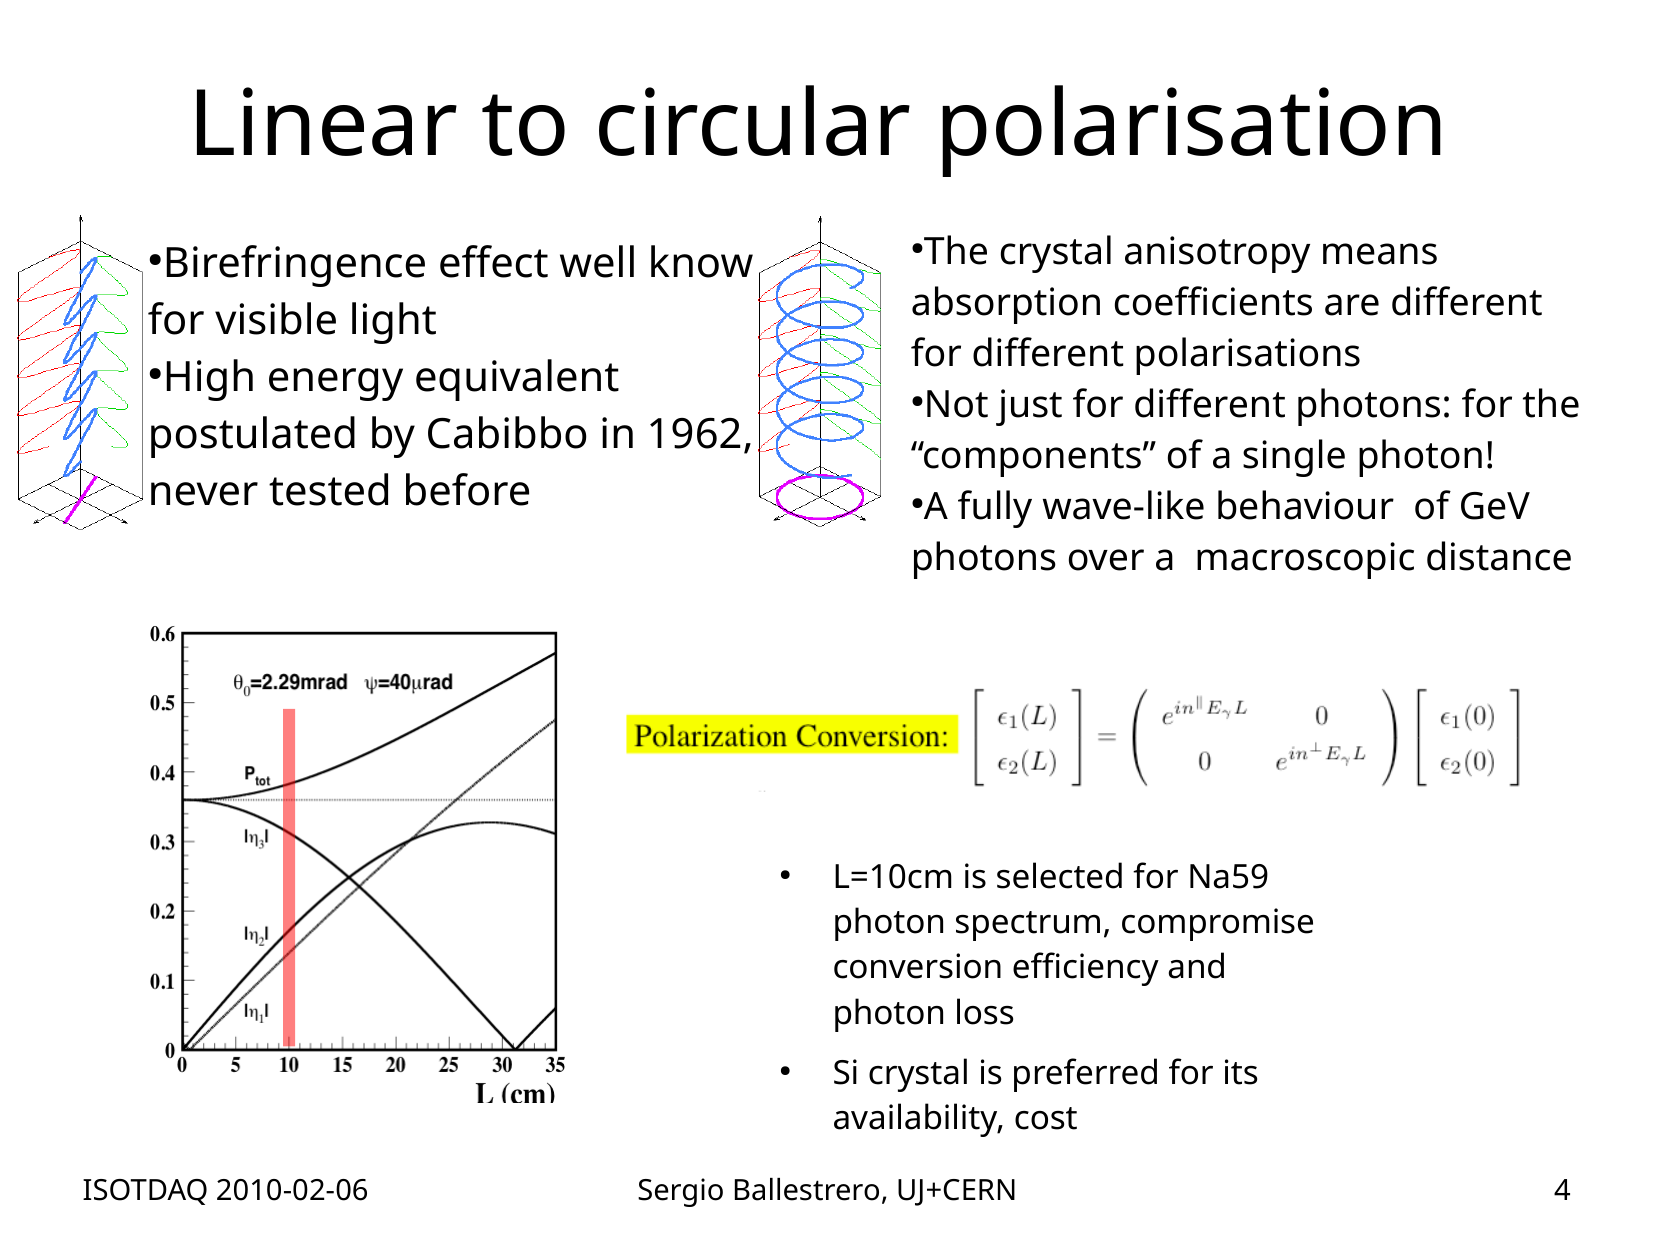

# Linear to circular polarisation
The crystal anisotropy means absorption coefficients are different for different polarisations
Not just for different photons: for the “components” of a single photon!
A fully wave-like behaviour of GeV photons over a macroscopic distance
Birefringence effect well know for visible light
High energy equivalent postulated by Cabibbo in 1962, never tested before
L=10cm is selected for Na59 photon spectrum, compromise conversion efficiency and photon loss
Si crystal is preferred for its availability, cost
ISOTDAQ - Ankara 2010-02-05
4